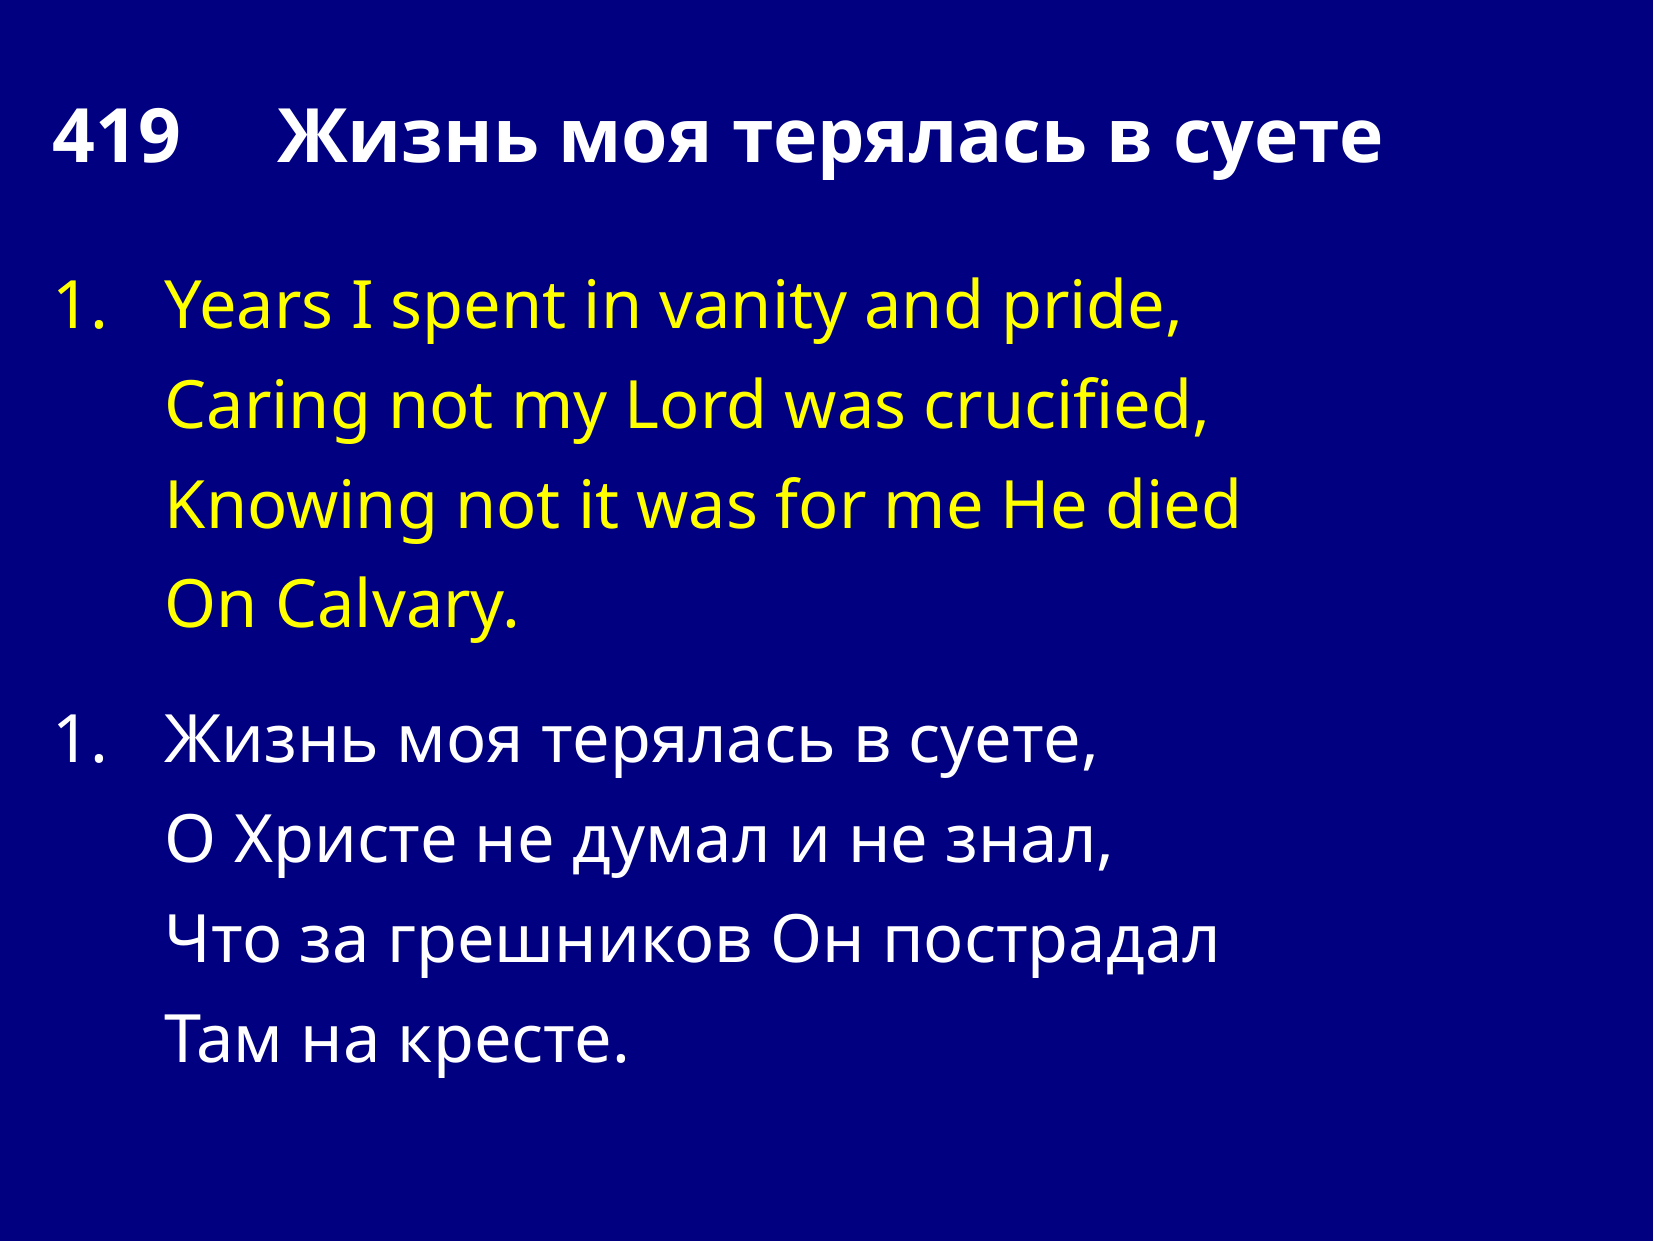

419	Жизнь моя терялась в суете
1.	Years I spent in vanity and pride,
	Caring not my Lord was crucified,
	Knowing not it was for me He died
	On Calvary.
1.	Жизнь моя терялась в суете,
	О Христе не думал и не знал,
	Что за грешников Он пострадал
	Там на кресте.